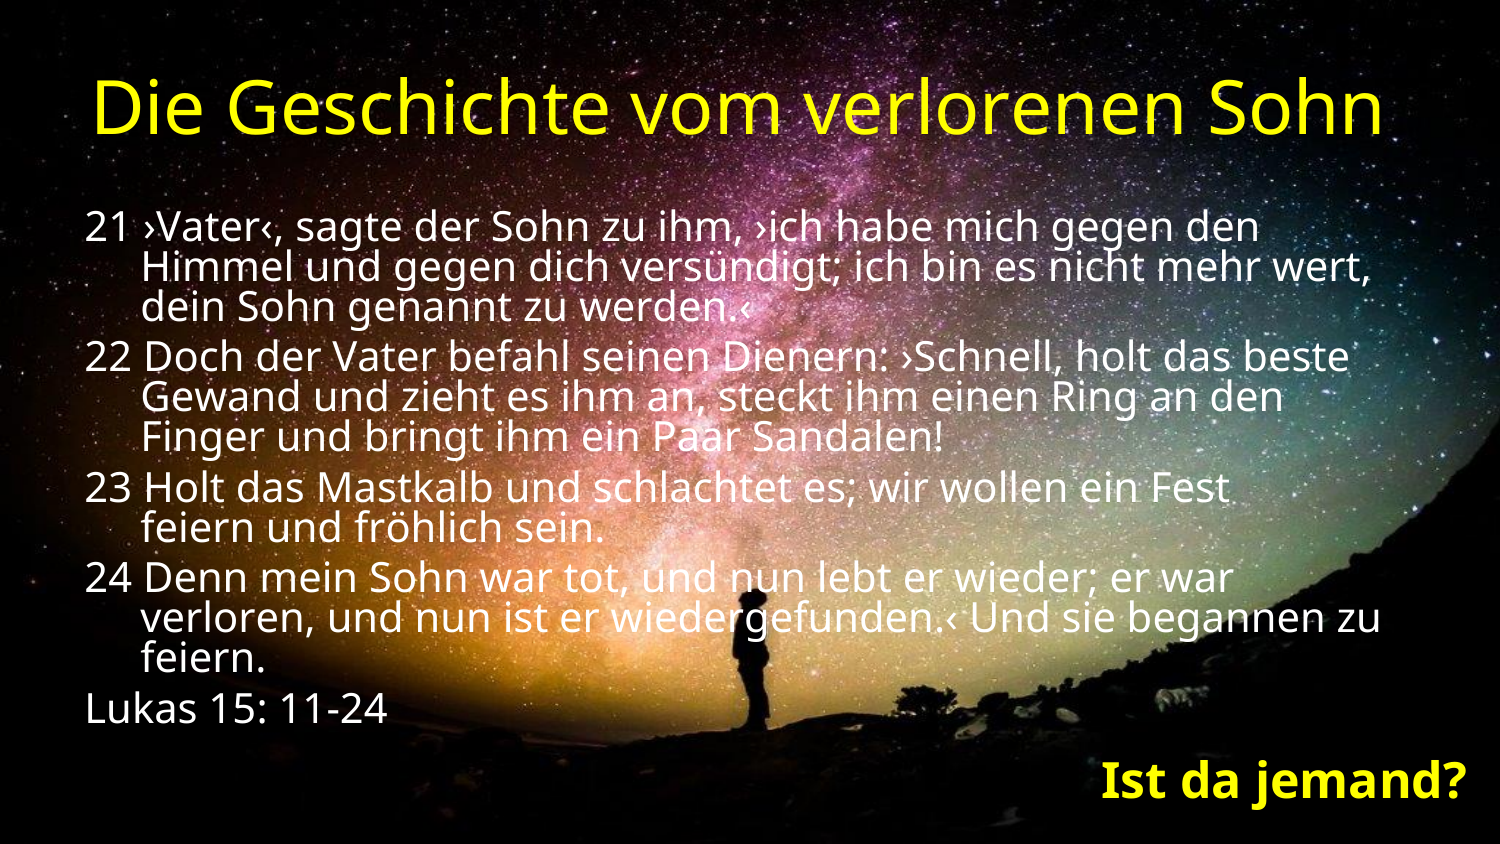

# Die Geschichte vom verlorenen Sohn
21 ›Vater‹, sagte der Sohn zu ihm, ›ich habe mich gegen den Himmel und gegen dich versündigt; ich bin es nicht mehr wert, dein Sohn genannt zu werden.‹
22 Doch der Vater befahl seinen Dienern: ›Schnell, holt das beste Gewand und zieht es ihm an, steckt ihm einen Ring an den Finger und bringt ihm ein Paar Sandalen!
23 Holt das Mastkalb und schlachtet es; wir wollen ein Fest feiern und fröhlich sein.
24 Denn mein Sohn war tot, und nun lebt er wieder; er war verloren, und nun ist er wiedergefunden.‹ Und sie begannen zu feiern.
Lukas 15: 11-24
Ist da jemand?